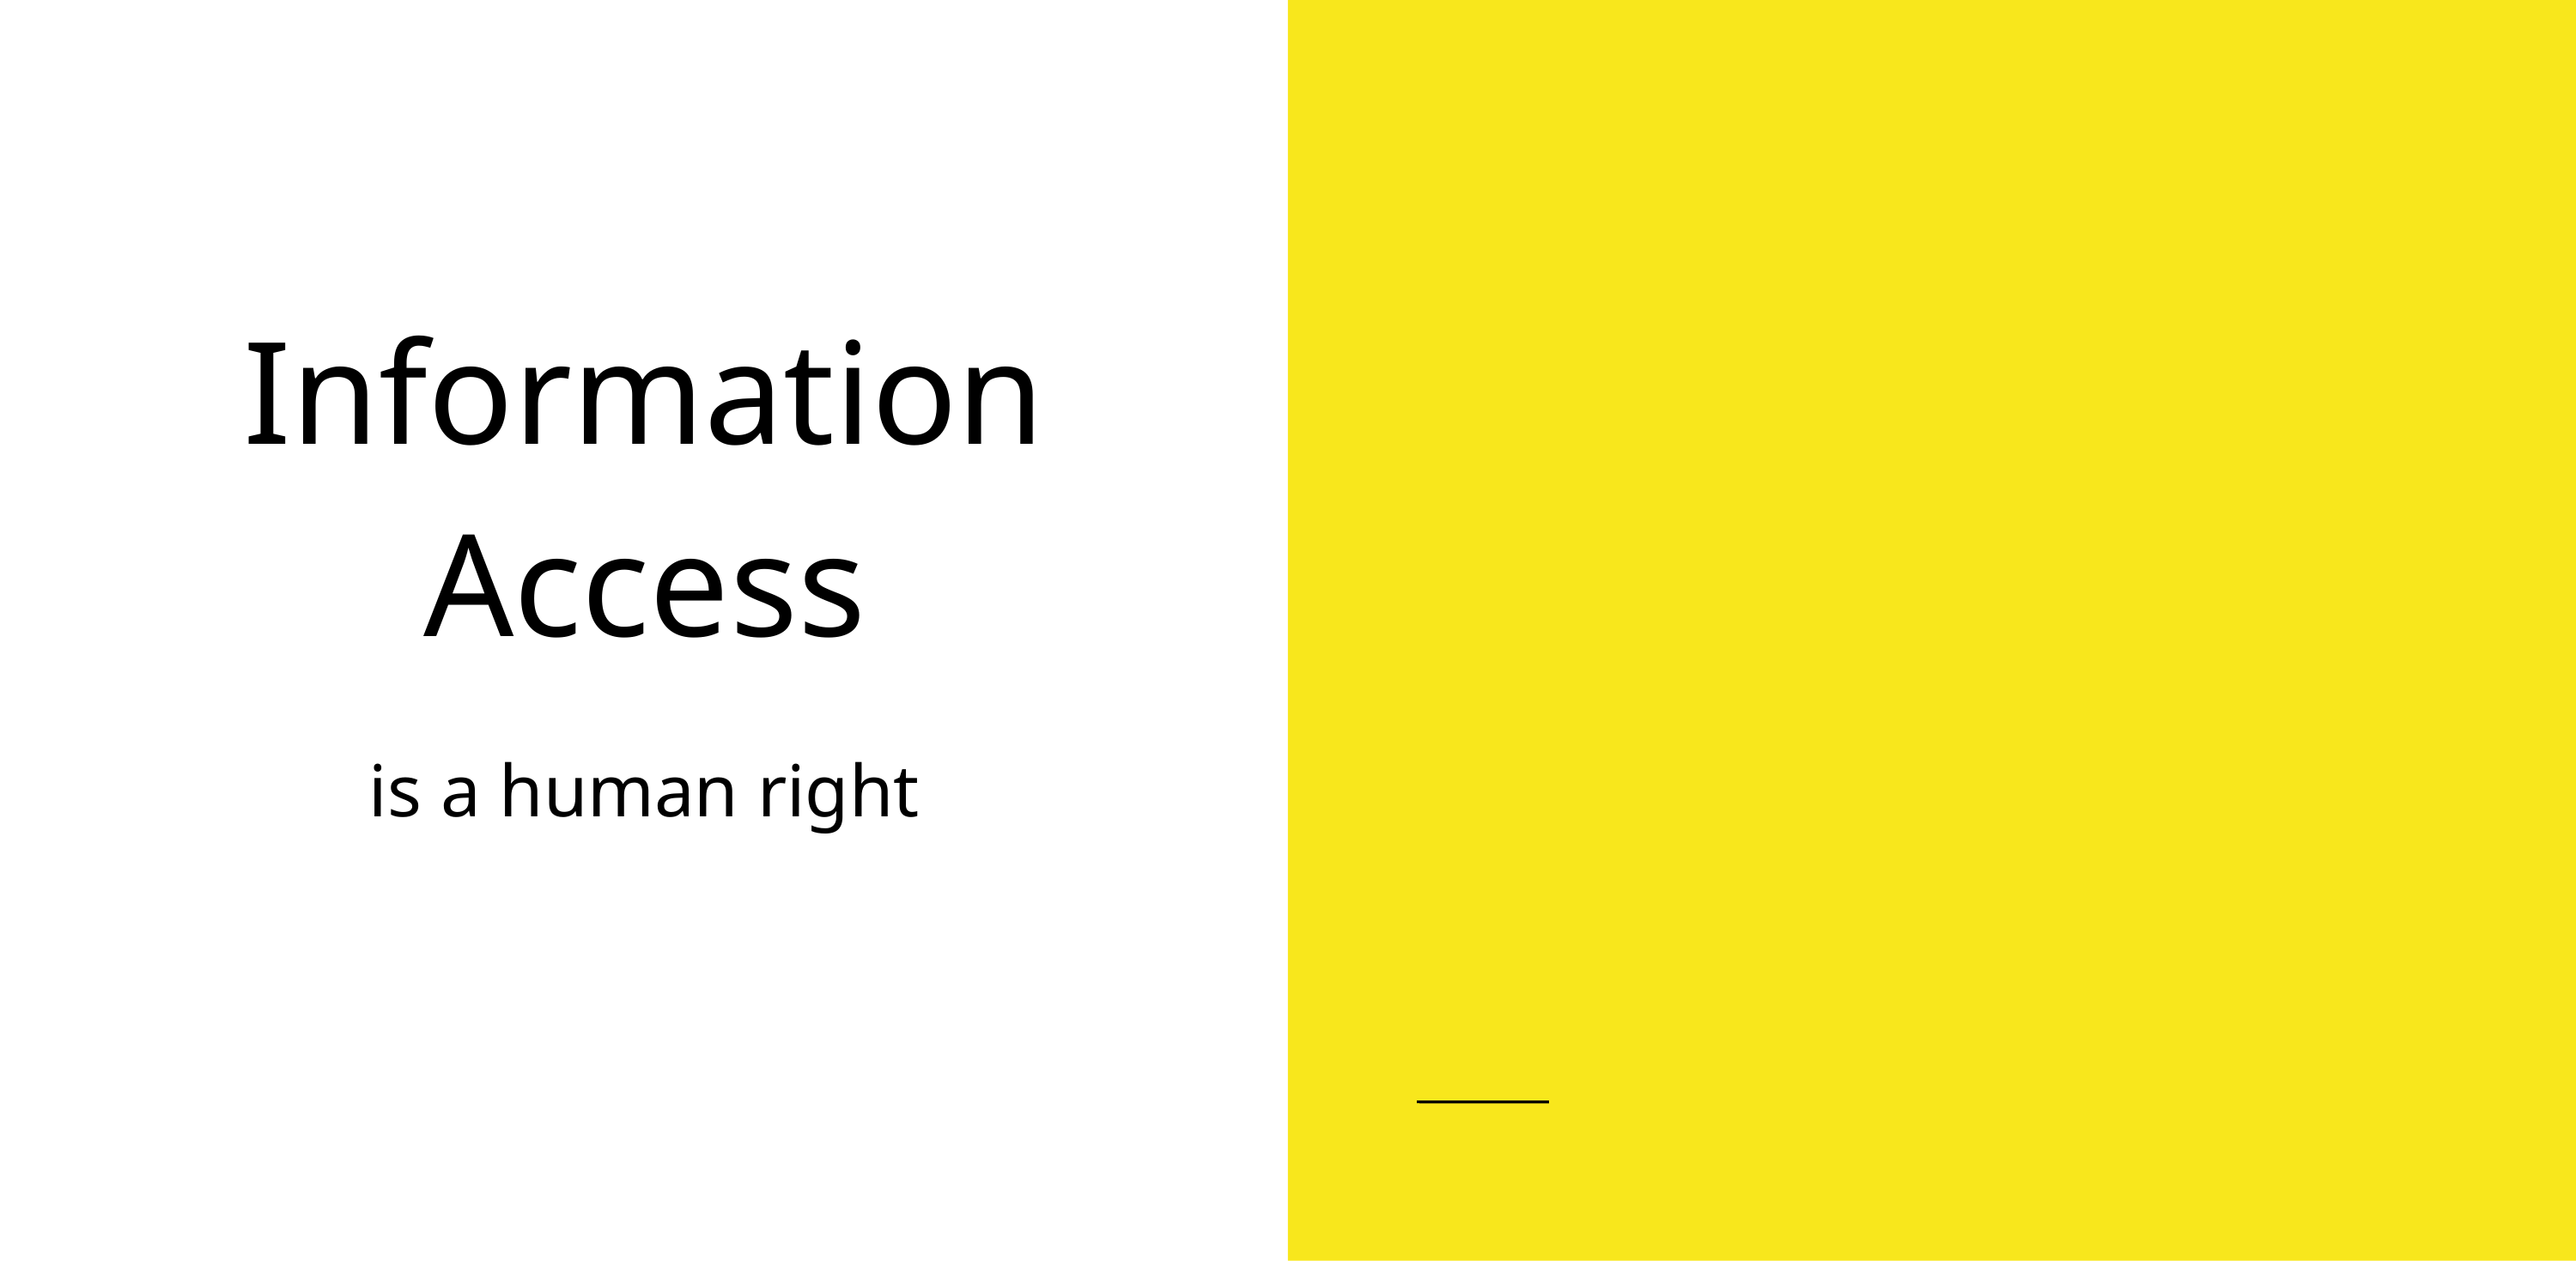

# Information Access
is a human right